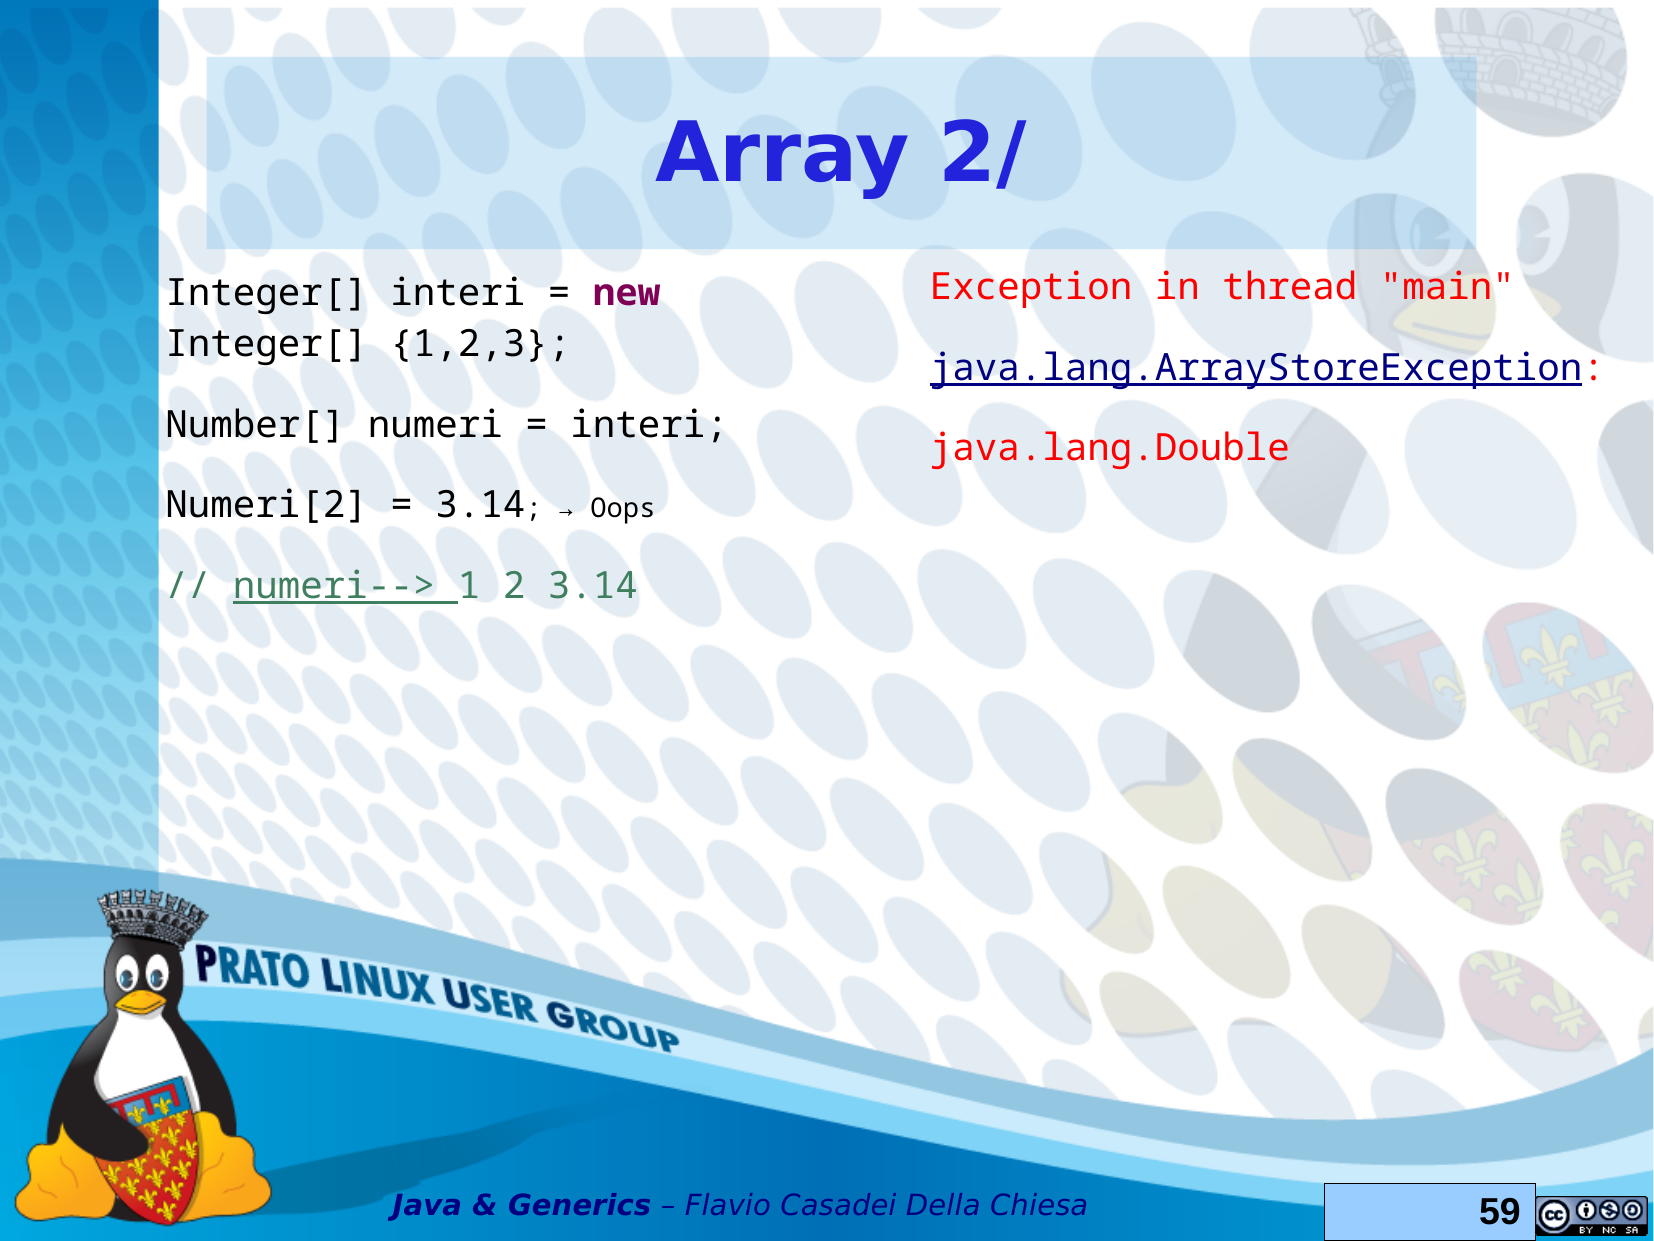

# Array 2/
Exception in thread "main"
java.lang.ArrayStoreException:
java.lang.Double
Integer[] interi = new Integer[] {1,2,3};
Number[] numeri = interi;
Numeri[2] = 3.14; → Oops
// numeri--> 1 2 3.14